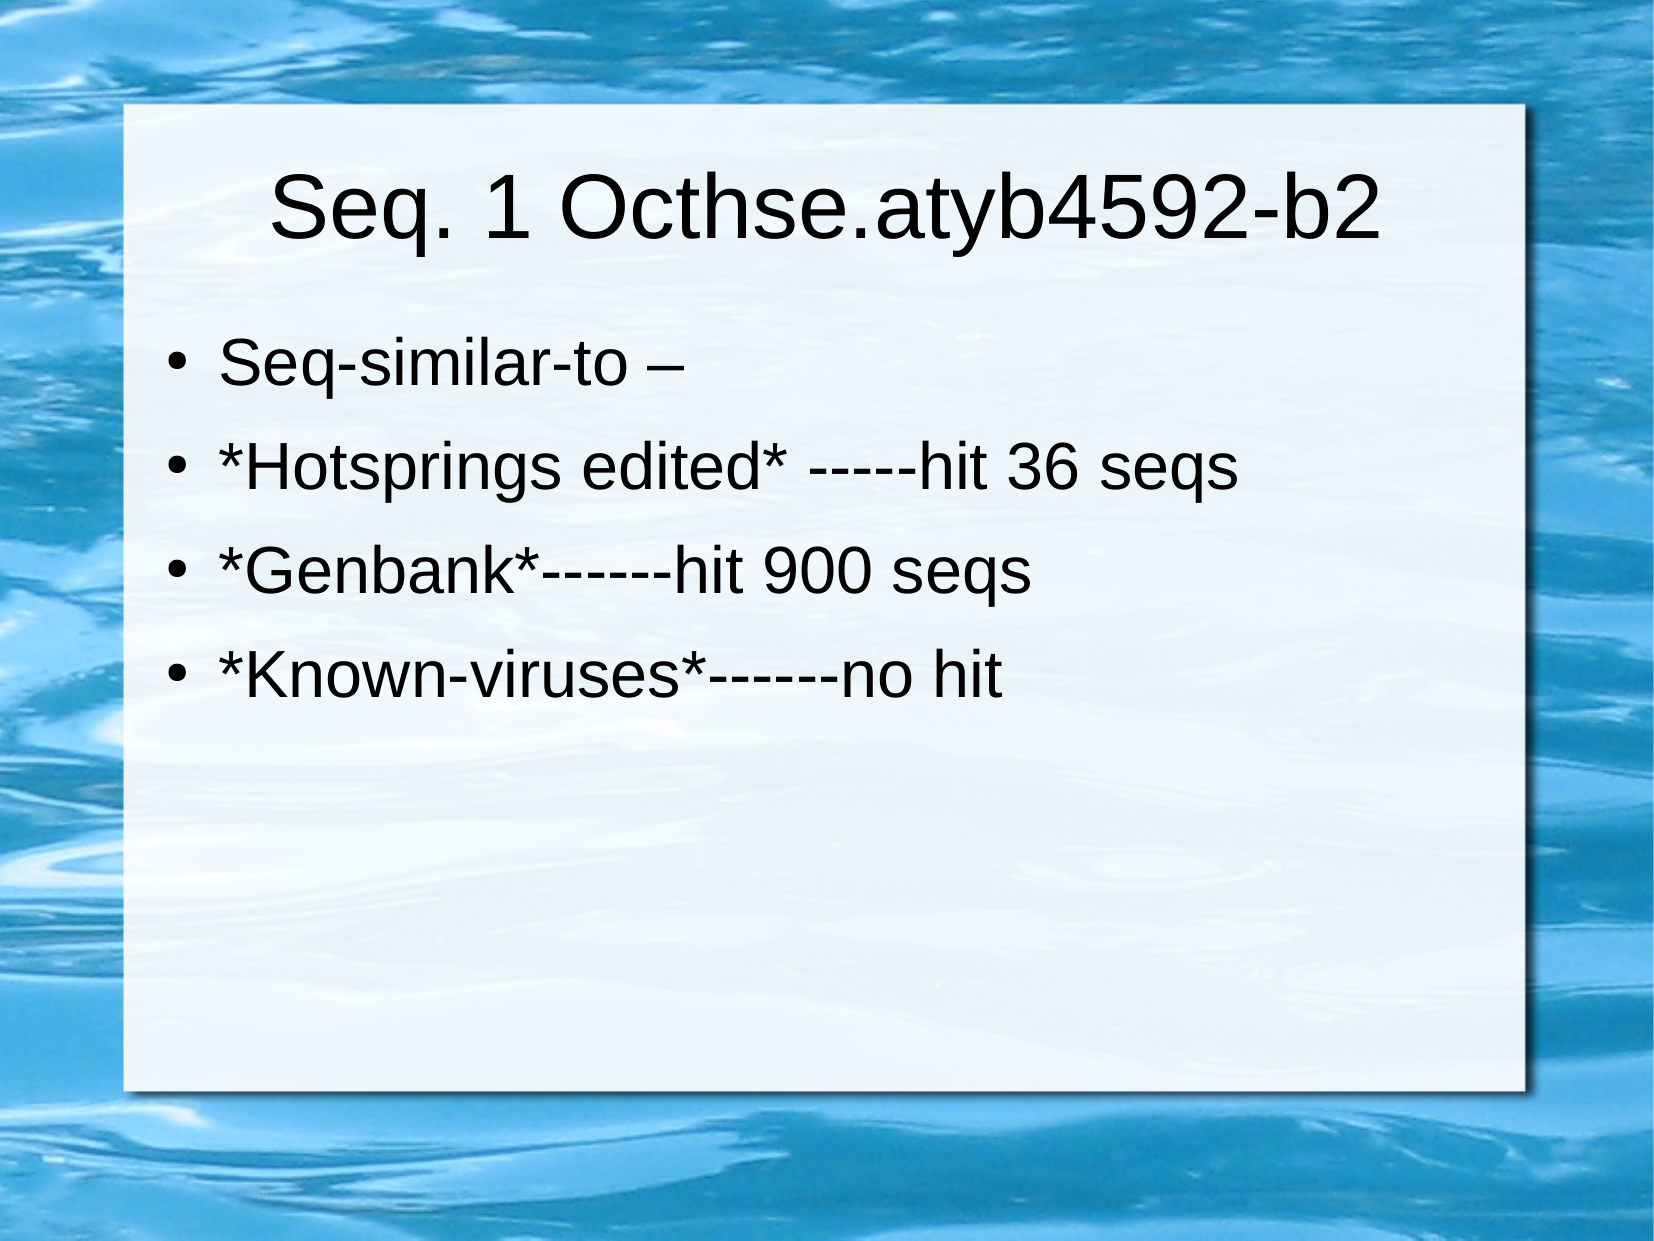

# Seq. 1 Octhse.atyb4592-b2
Seq-similar-to –
*Hotsprings edited* -----hit 36 seqs
*Genbank*------hit 900 seqs
*Known-viruses*------no hit